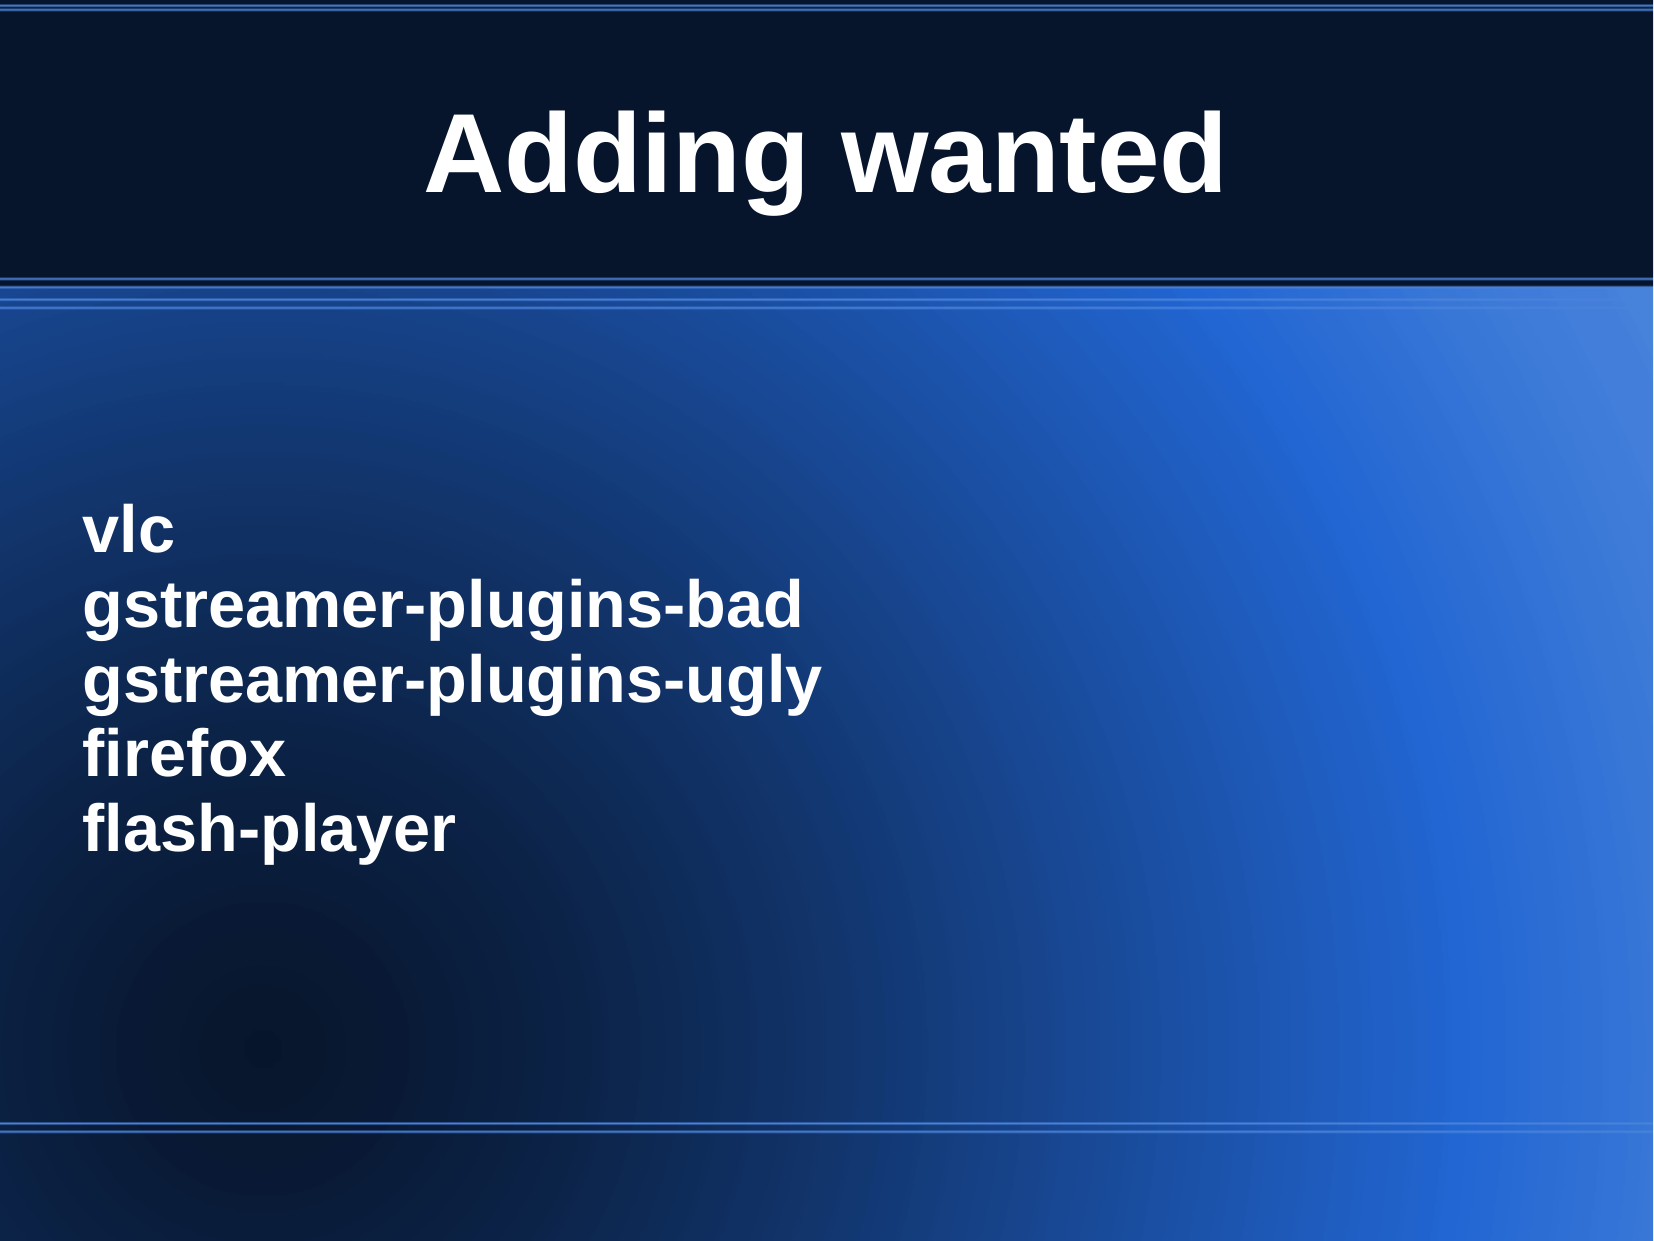

vlc
gstreamer-plugins-bad
gstreamer-plugins-ugly
firefox
flash-player
# Adding wanted